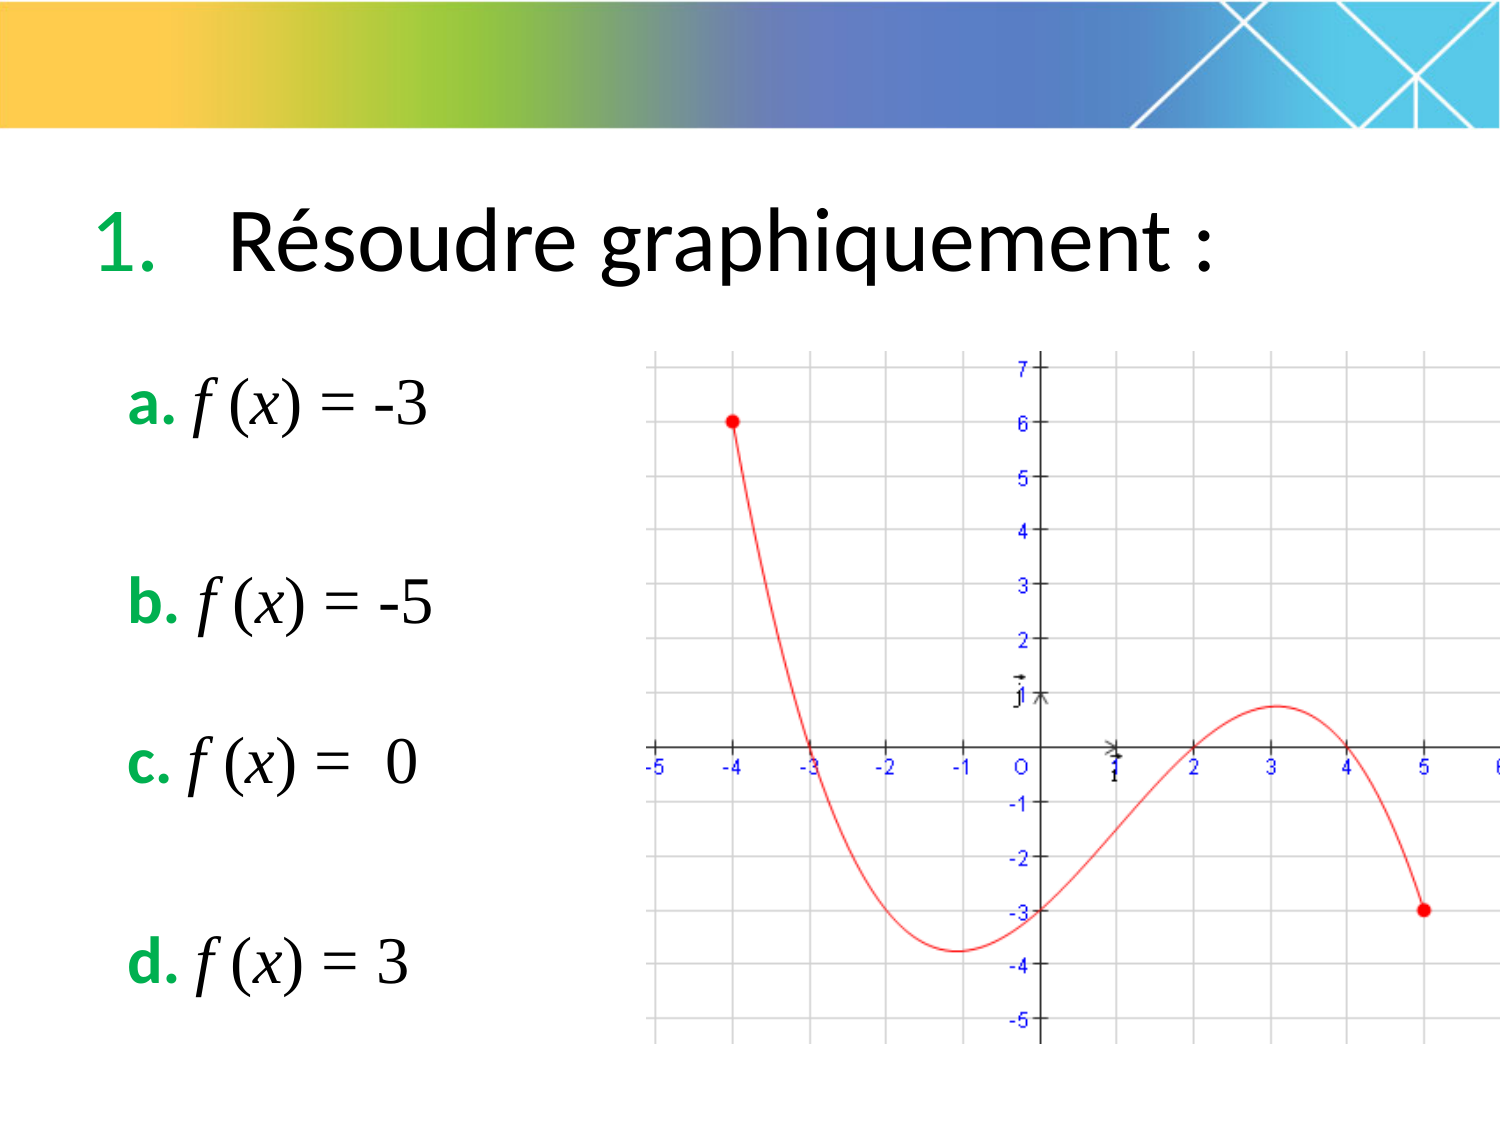

# Résoudre graphiquement :
a. f (x) = -3
b. f (x) = -5
c. f (x) = 0
d. f (x) = 3